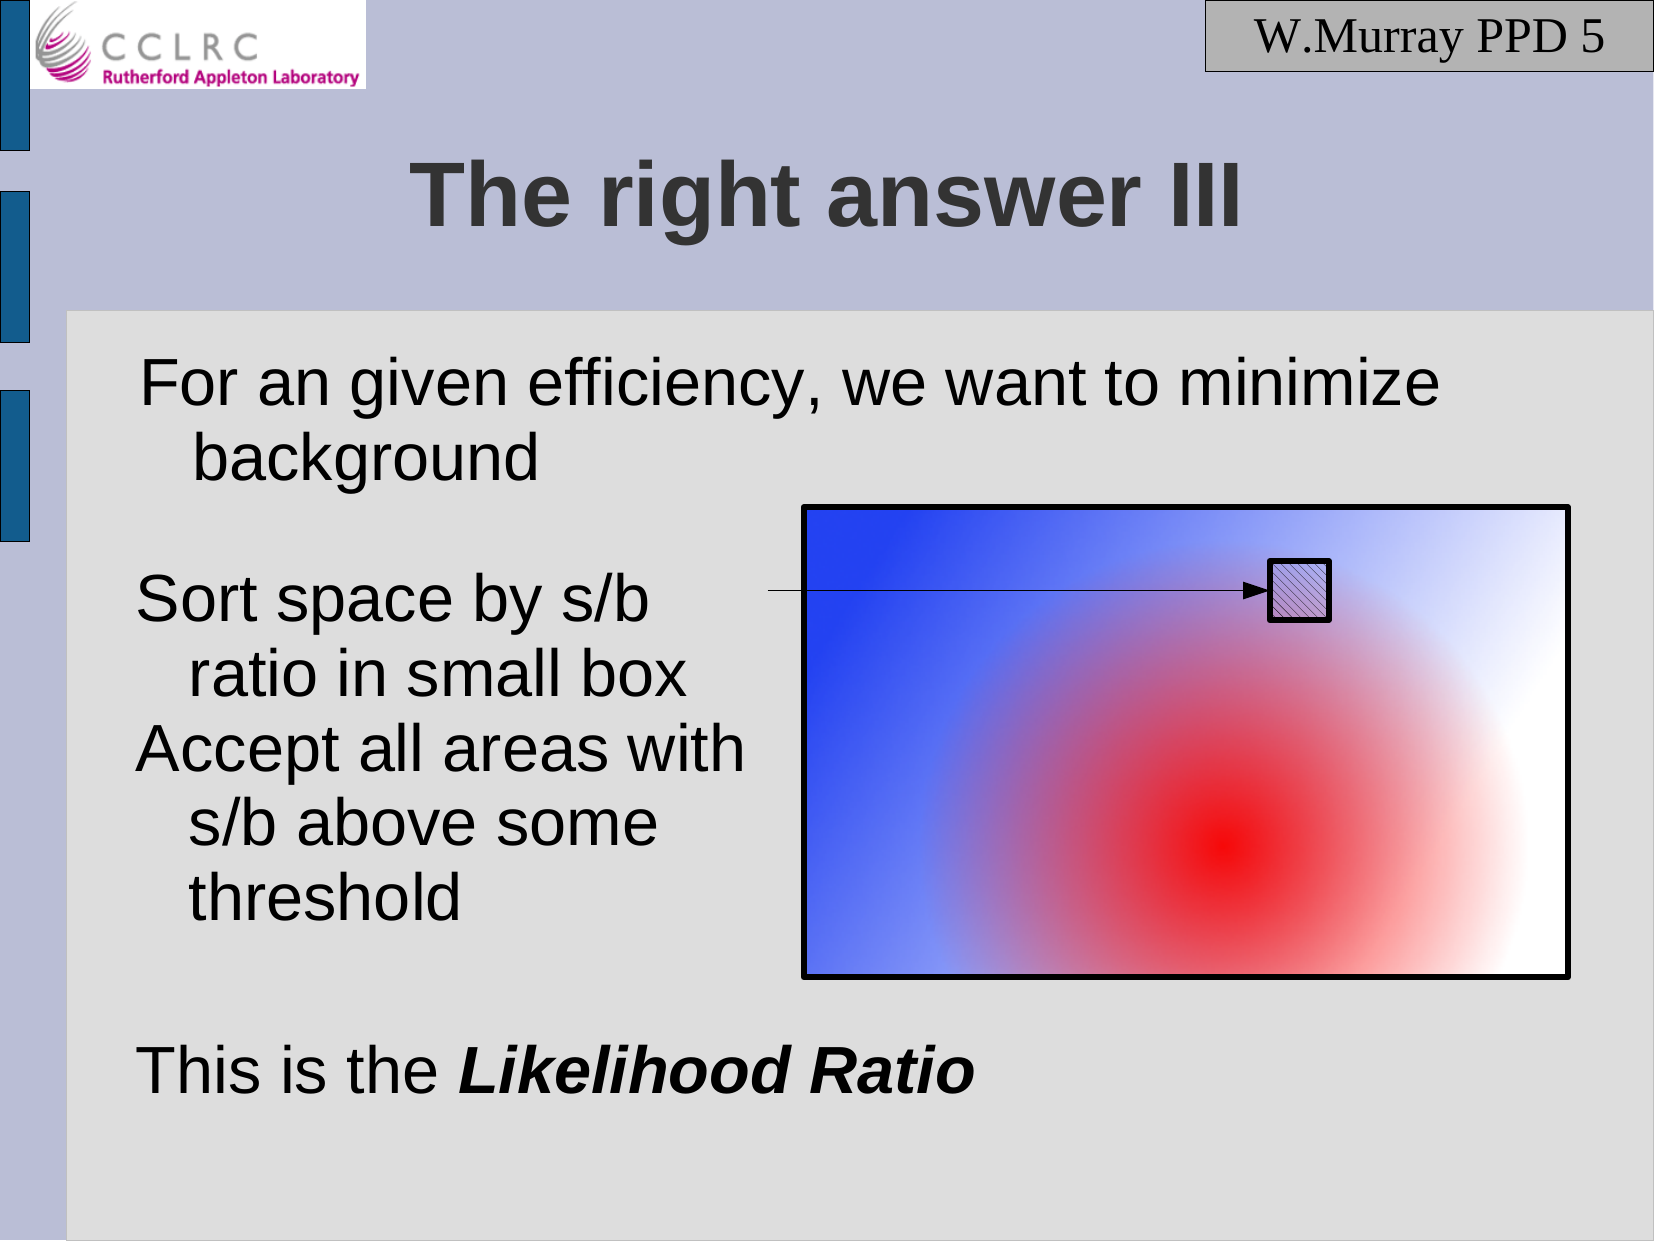

# The right answer III
For an given efficiency, we want to minimize background
Sort space by s/b ratio in small box
Accept all areas with s/b above some threshold
This is the Likelihood Ratio